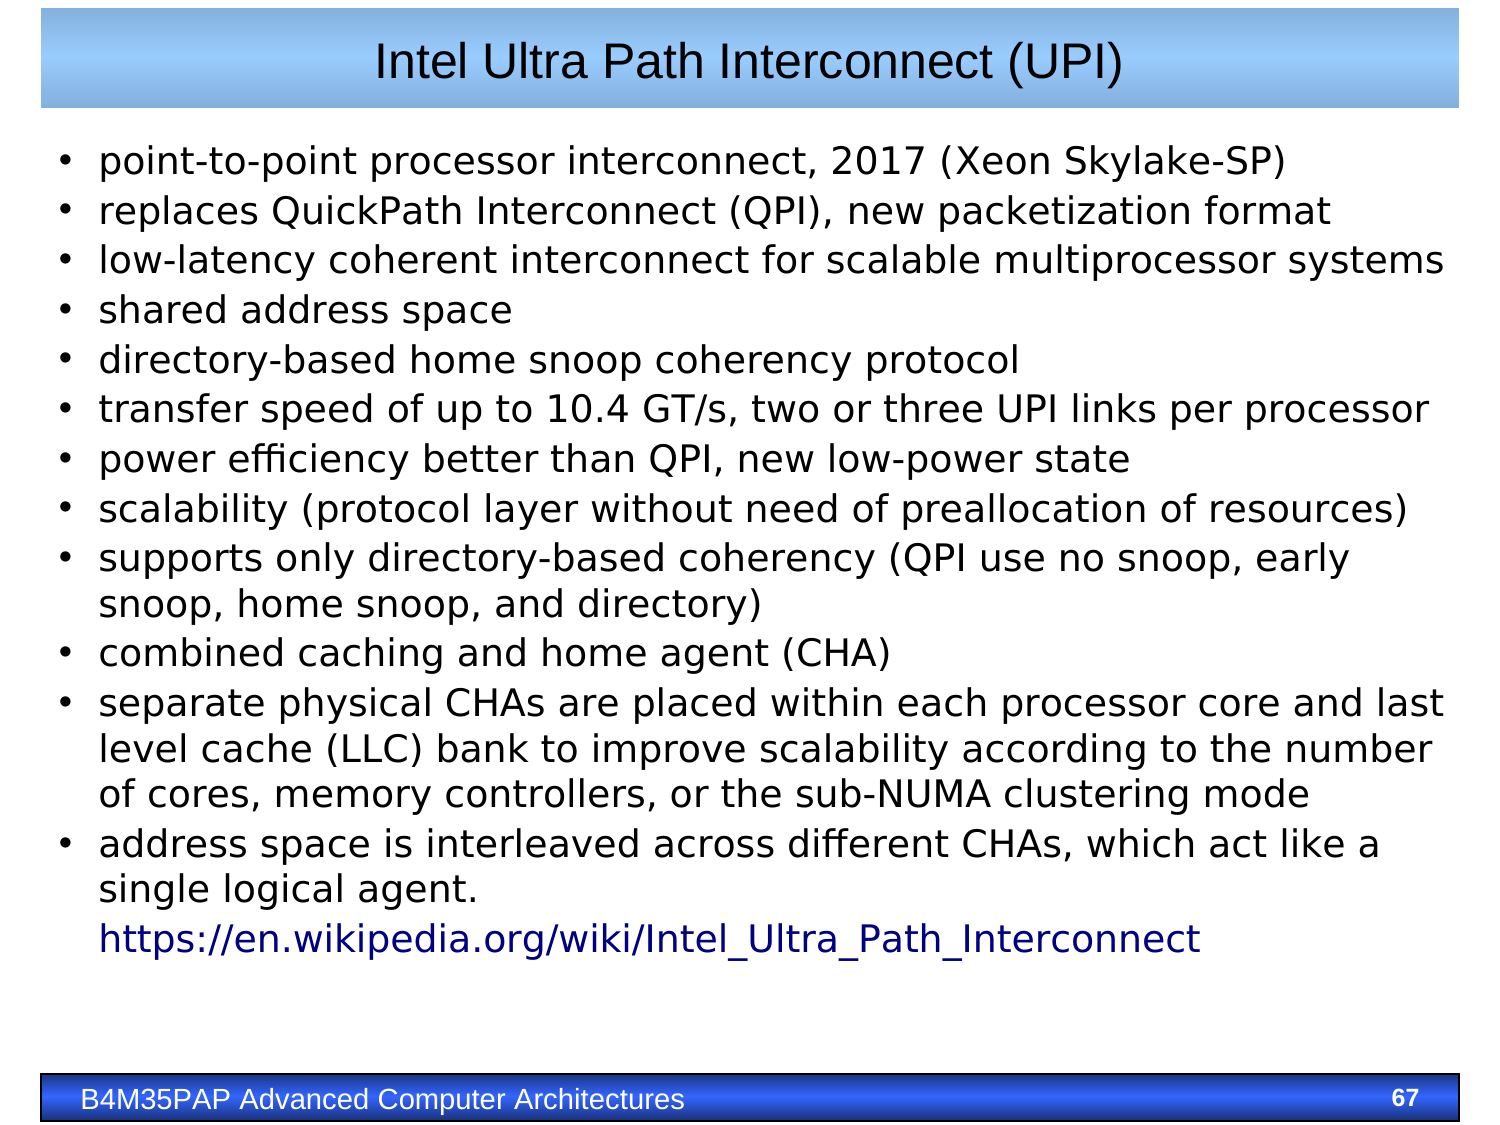

# Intel Ultra Path Interconnect (UPI)
point-to-point processor interconnect, 2017 (Xeon Skylake-SP)
replaces QuickPath Interconnect (QPI), new packetization format
low-latency coherent interconnect for scalable multiprocessor systems
shared address space
directory-based home snoop coherency protocol
transfer speed of up to 10.4 GT/s, two or three UPI links per processor
power efficiency better than QPI, new low-power state
scalability (protocol layer without need of preallocation of resources)
supports only directory-based coherency (QPI use no snoop, early snoop, home snoop, and directory)
combined caching and home agent (CHA)
separate physical CHAs are placed within each processor core and last level cache (LLC) bank to improve scalability according to the number of cores, memory controllers, or the sub-NUMA clustering mode
address space is interleaved across different CHAs, which act like a single logical agent.
https://en.wikipedia.org/wiki/Intel_Ultra_Path_Interconnect